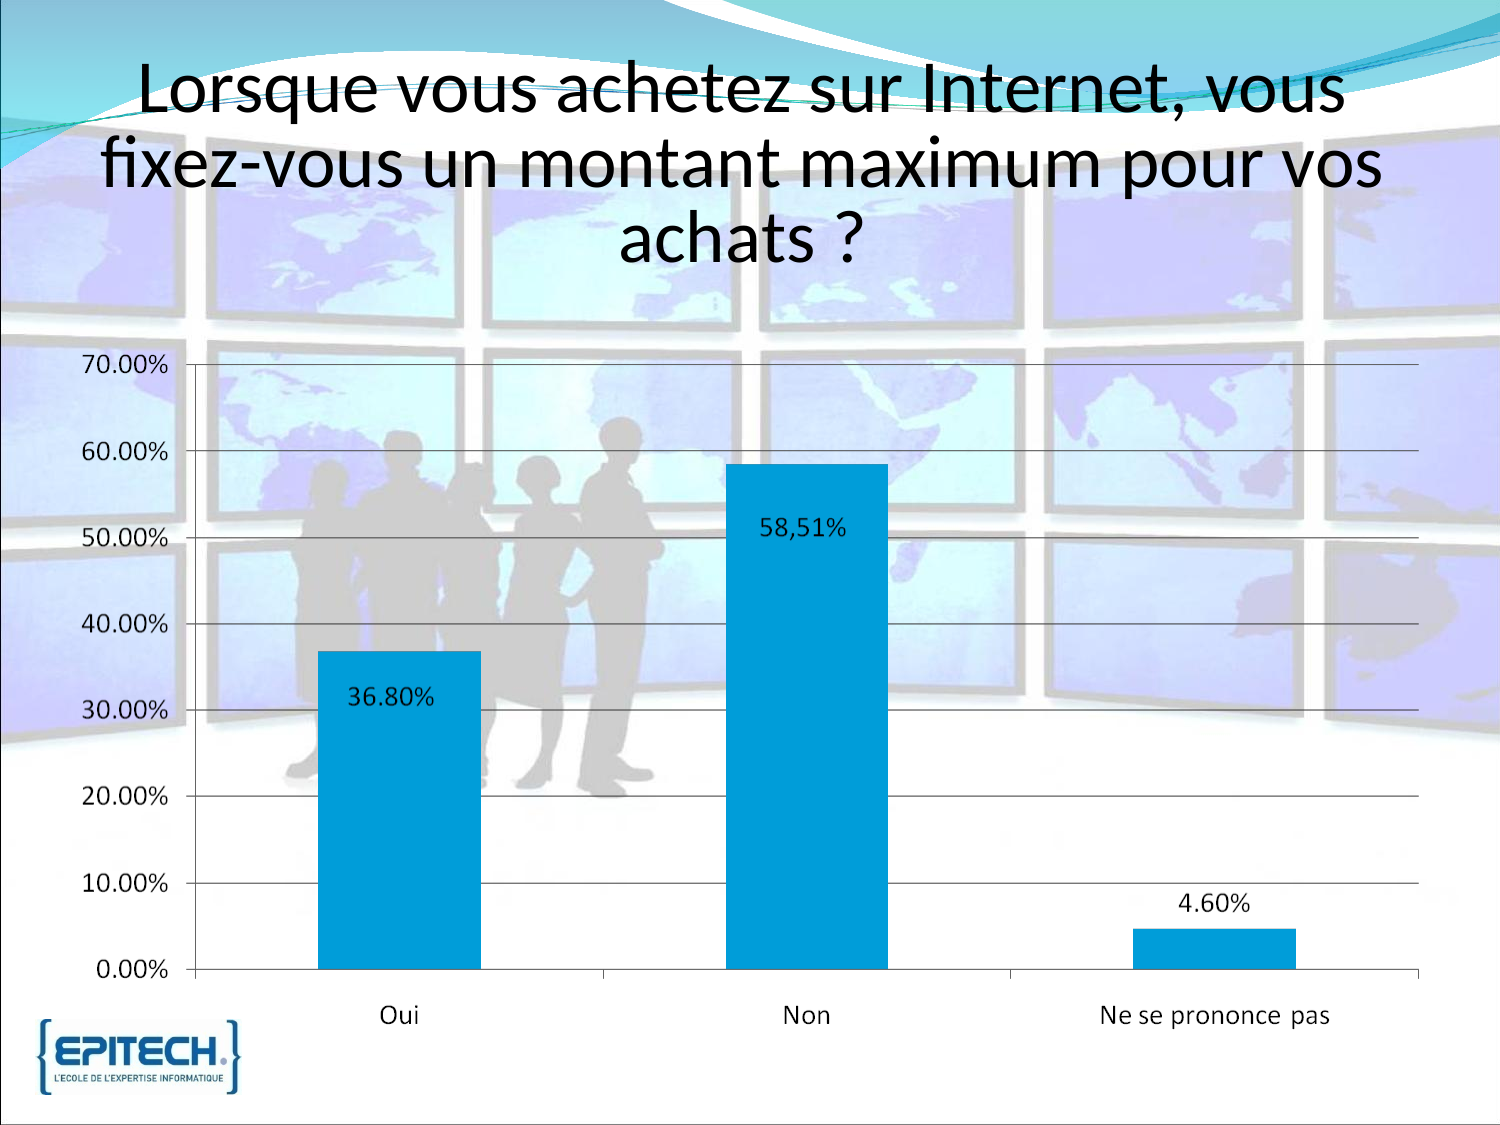

# Lorsque vous achetez sur Internet, vous fixez-vous un montant maximum pour vos achats ?